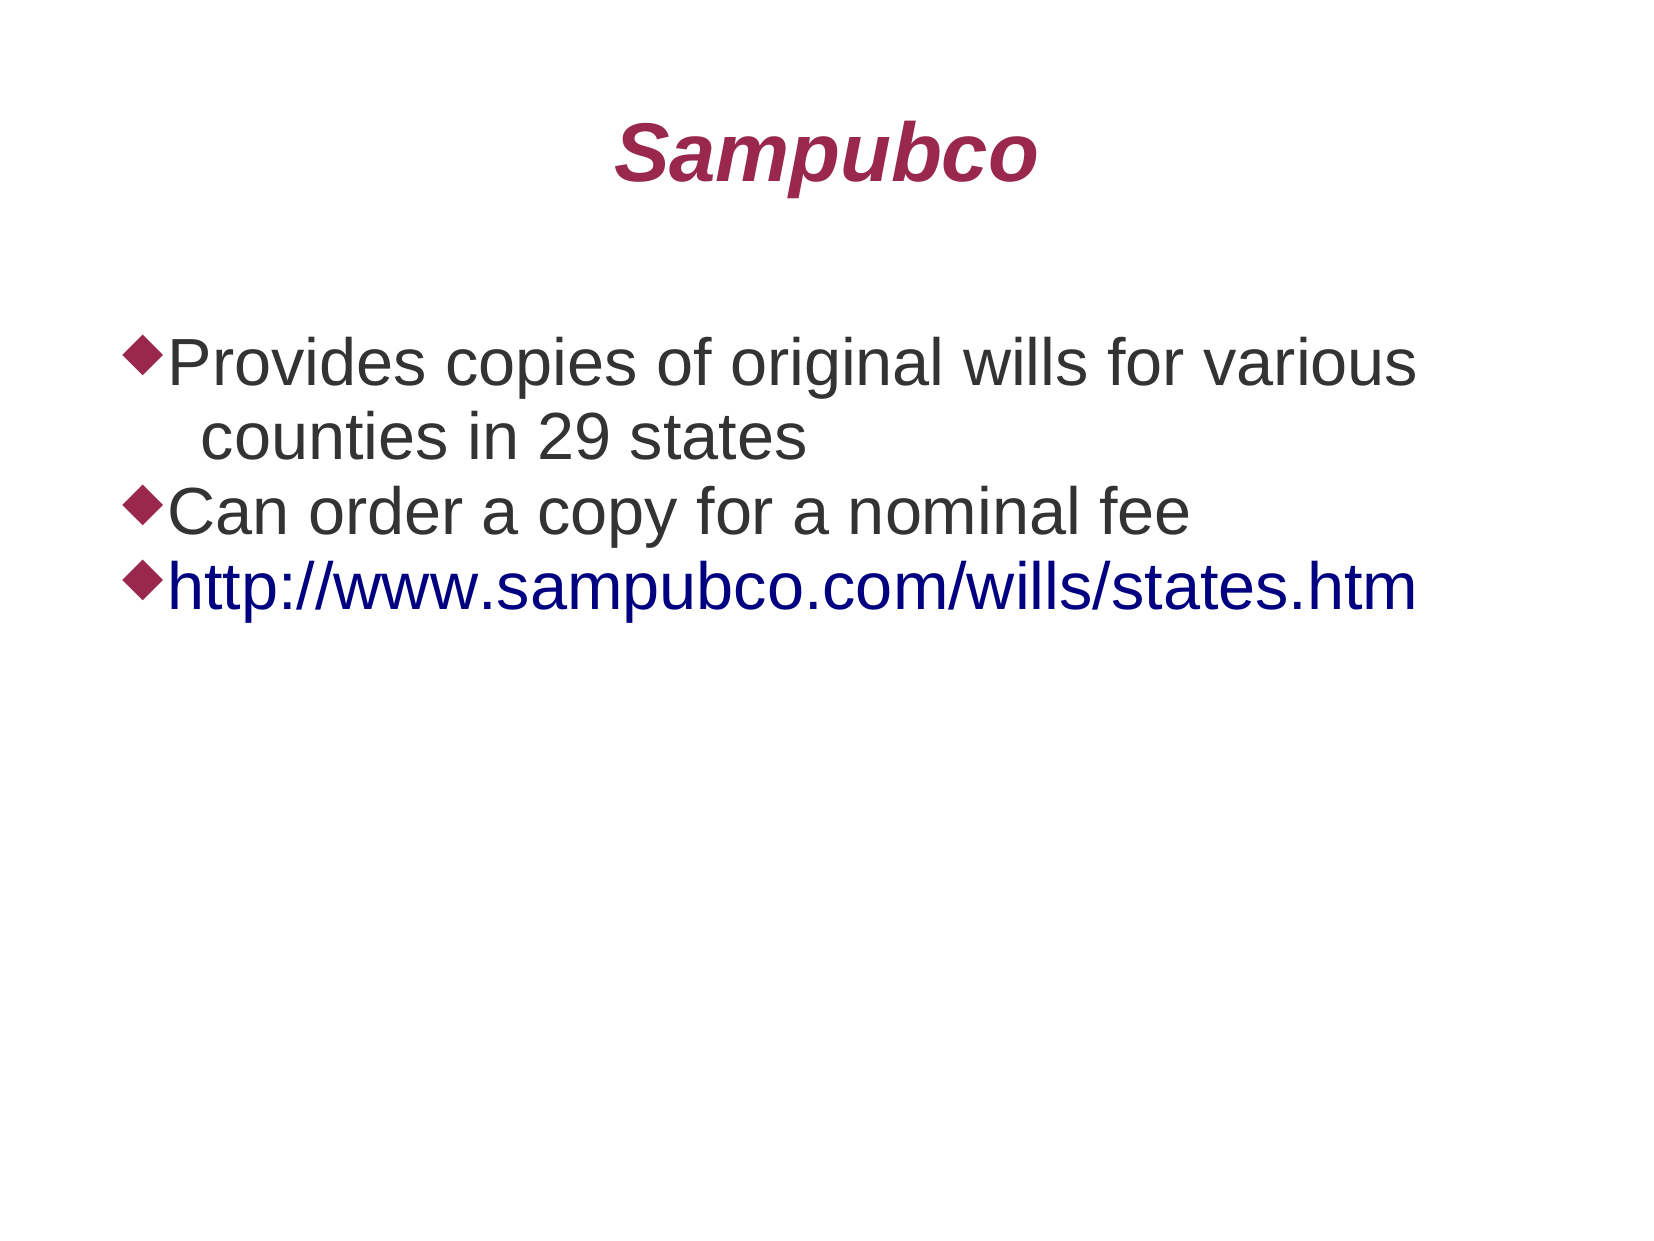

# Sampubco
Provides copies of original wills for various counties in 29 states
Can order a copy for a nominal fee
http://www.sampubco.com/wills/states.htm